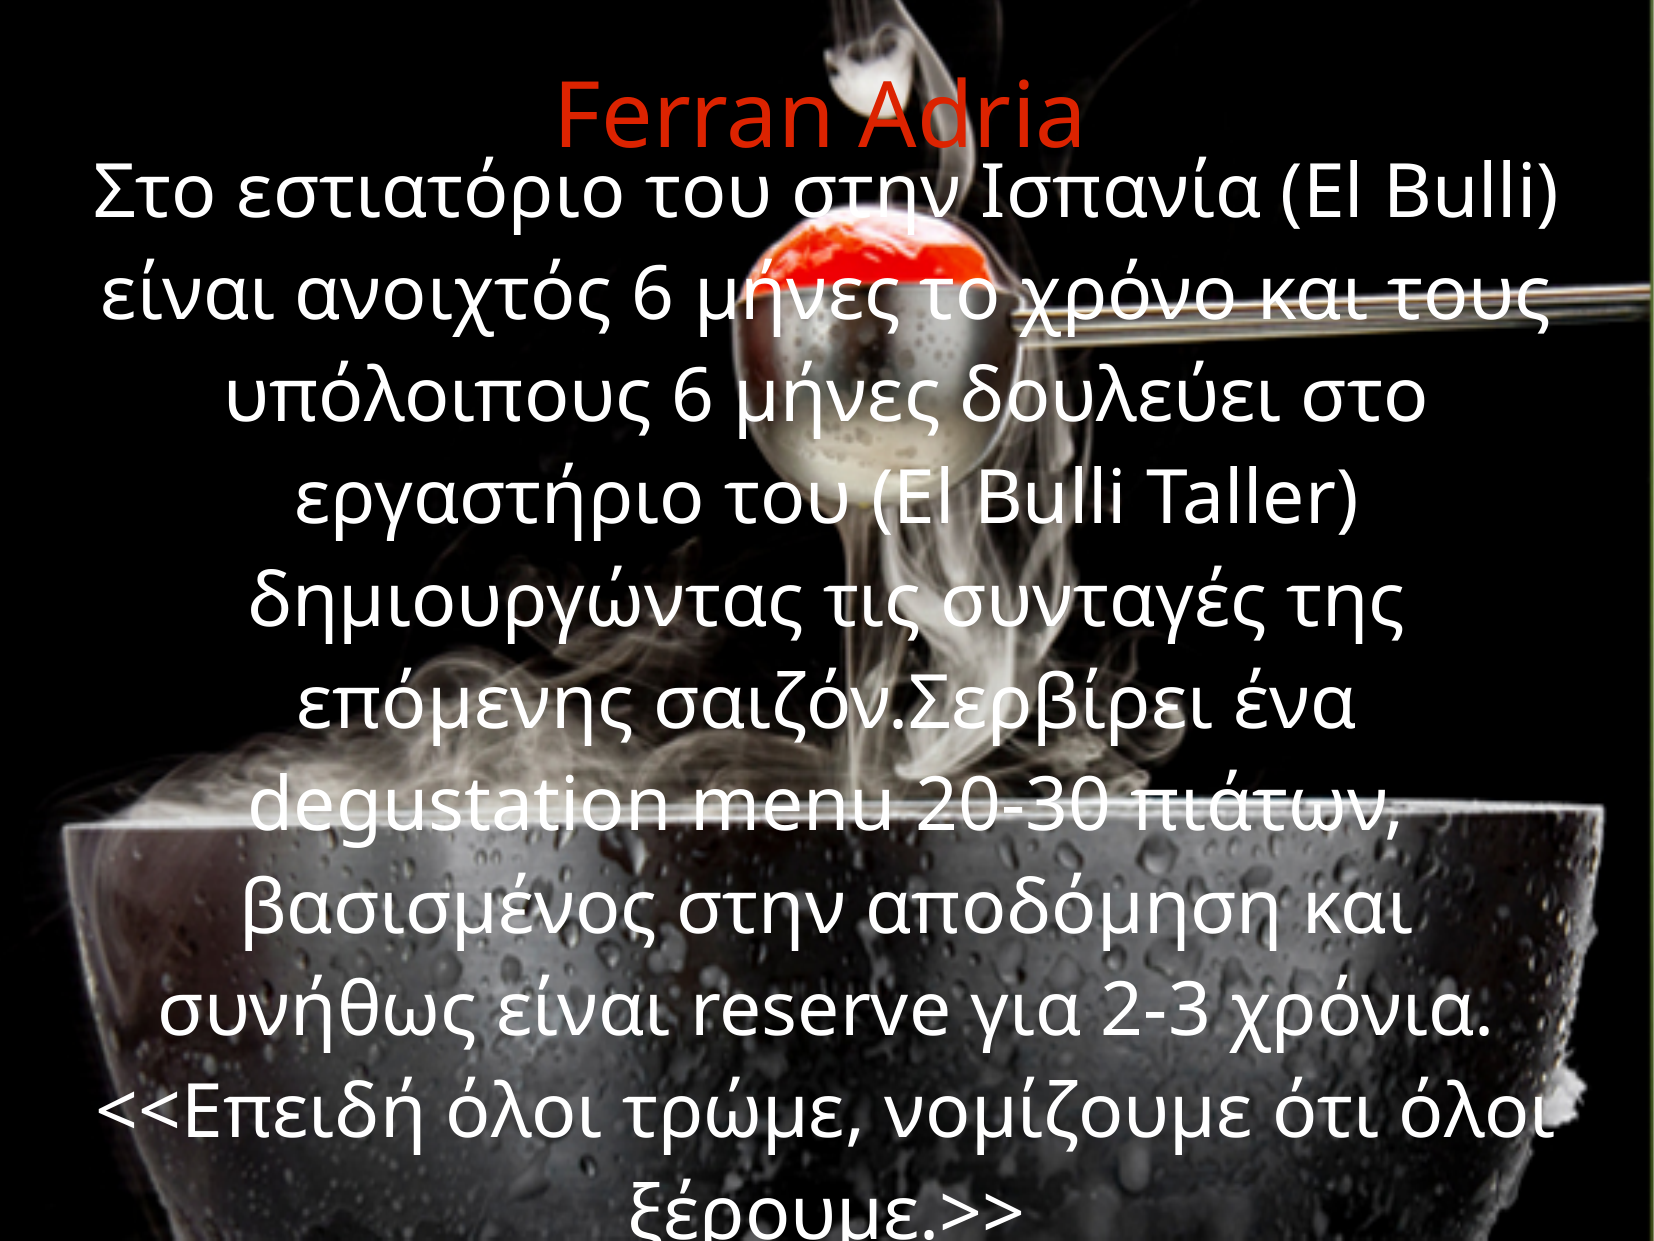

# Ferran Adria
Στο εστιατόριο του στην Ισπανία (El Bulli) είναι ανοιχτός 6 μήνες το χρόνο και τους υπόλοιπους 6 μήνες δουλεύει στο εργαστήριο του (El Bulli Taller) δημιουργώντας τις συνταγές της επόμενης σαιζόν.Σερβίρει ένα degustation menu 20-30 πιάτων, βασισμένος στην αποδόμηση και συνήθως είναι reserve για 2-3 χρόνια.
<<Επειδή όλοι τρώμε, νομίζουμε ότι όλοι ξέρουμε.>>